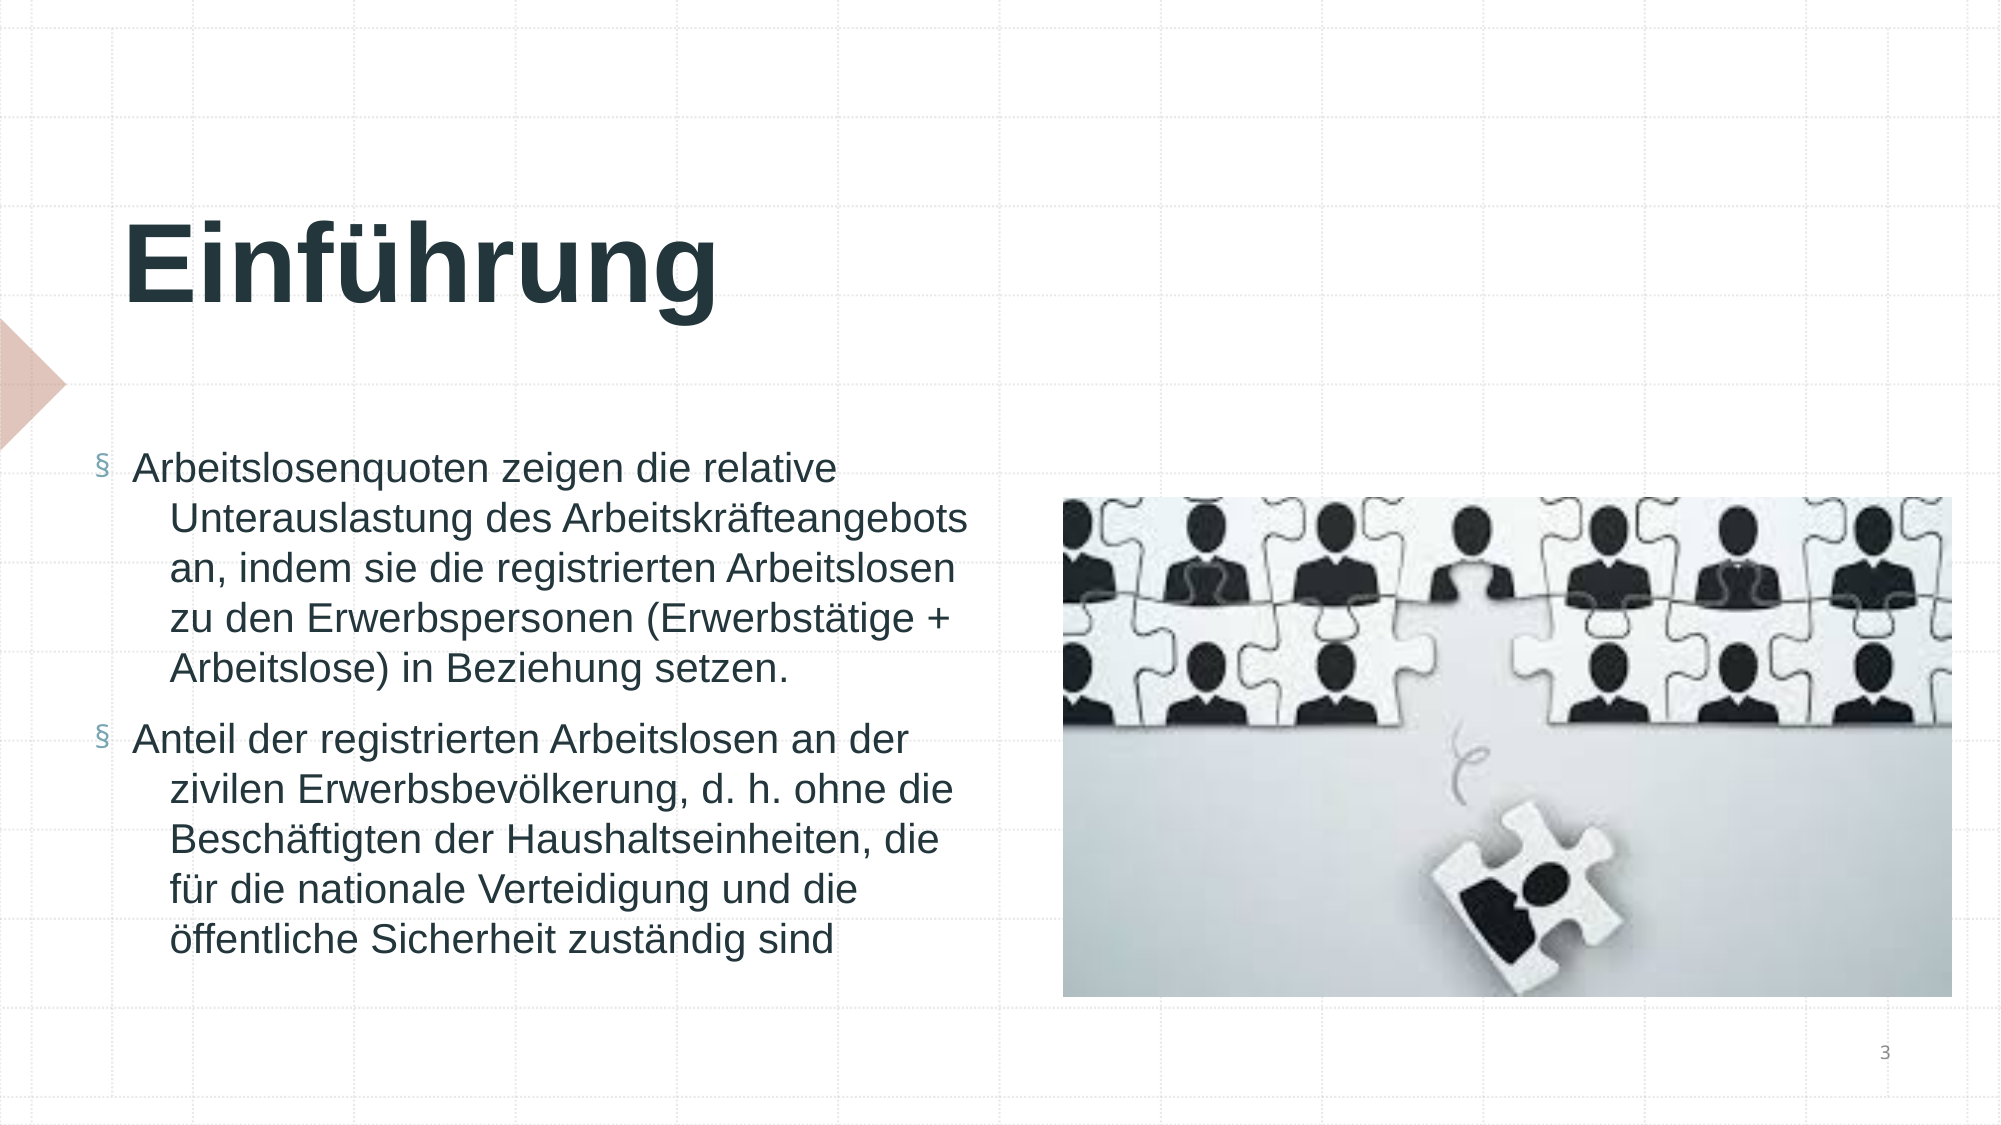

# Einführung
Arbeitslosenquoten zeigen die relative Unterauslastung des Arbeitskräfteangebots an, indem sie die registrierten Arbeitslosen zu den Erwerbspersonen (Erwerbstätige + Arbeitslose) in Beziehung setzen.
Anteil der registrierten Arbeitslosen an der zivilen Erwerbsbevölkerung, d. h. ohne die Beschäftigten der Haushaltseinheiten, die für die nationale Verteidigung und die öffentliche Sicherheit zuständig sind